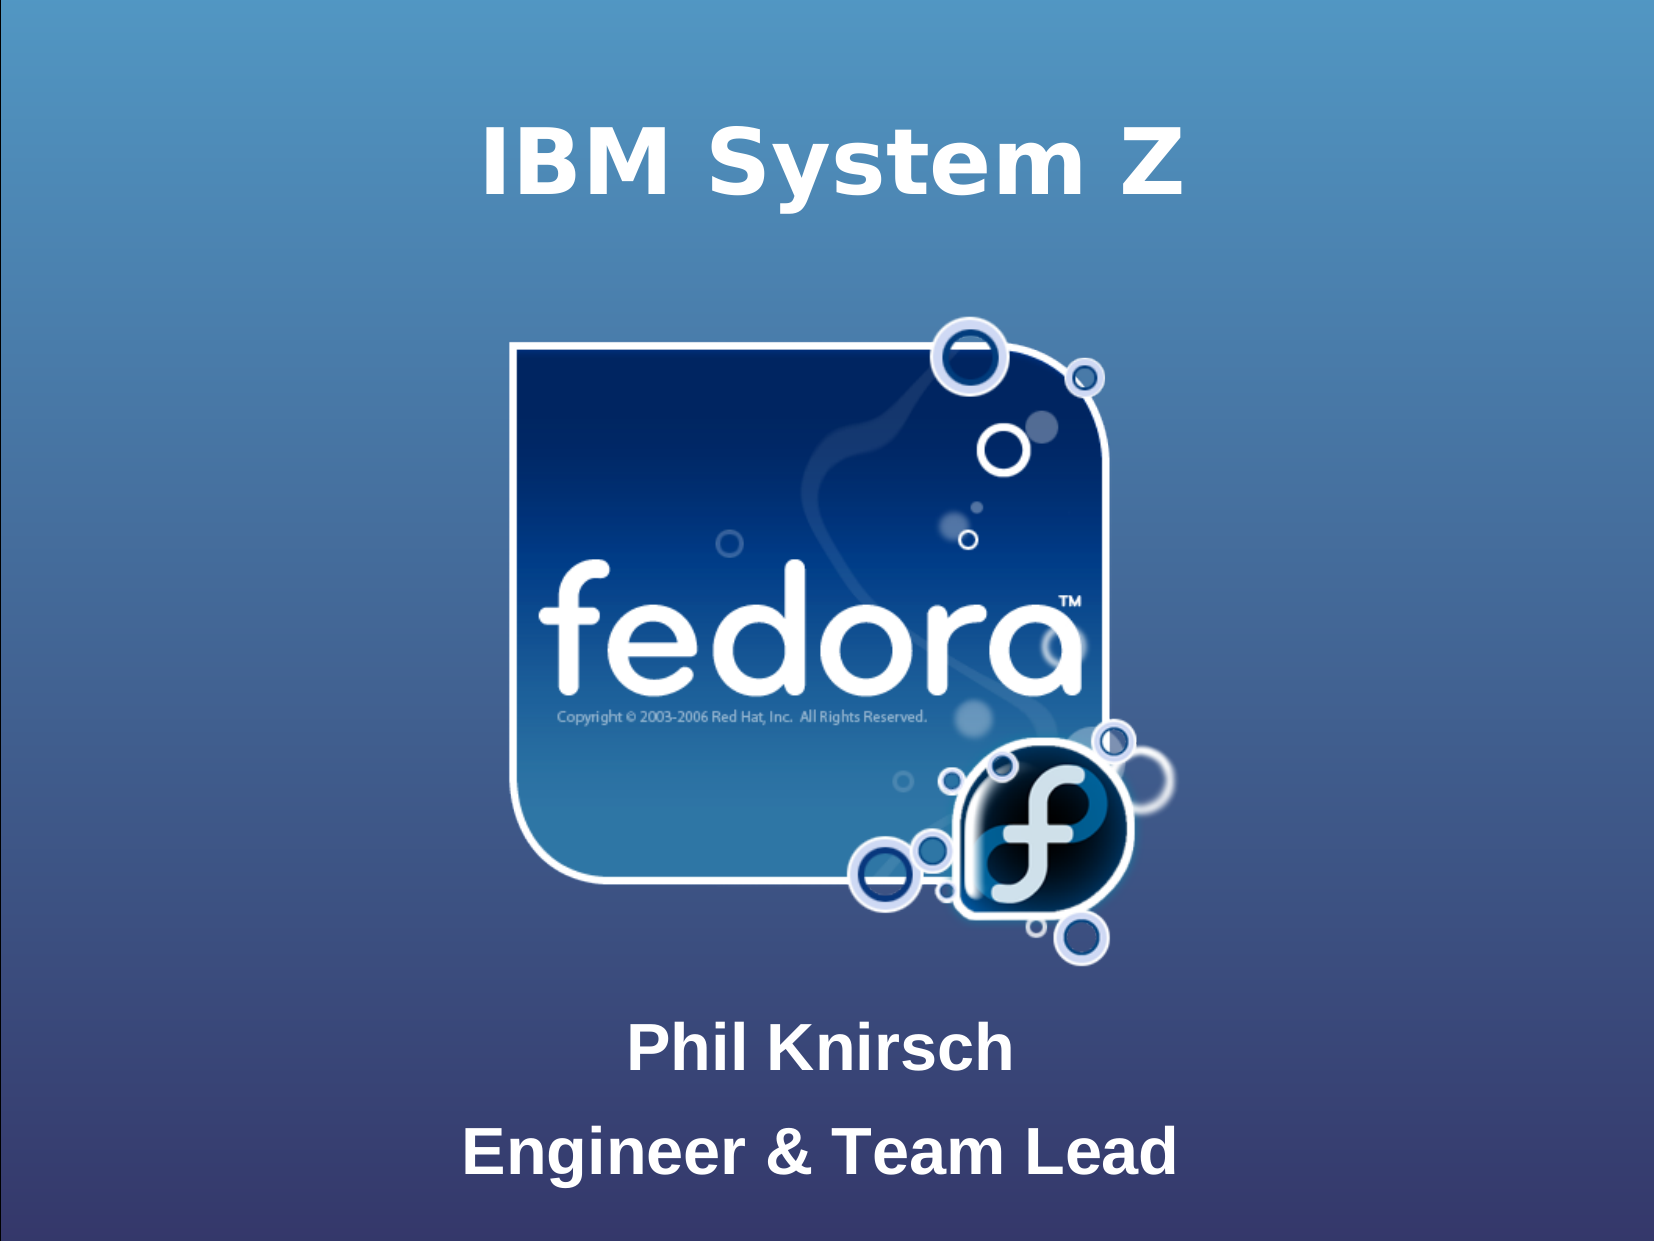

# IBM System Z
Phil Knirsch
Engineer & Team Lead